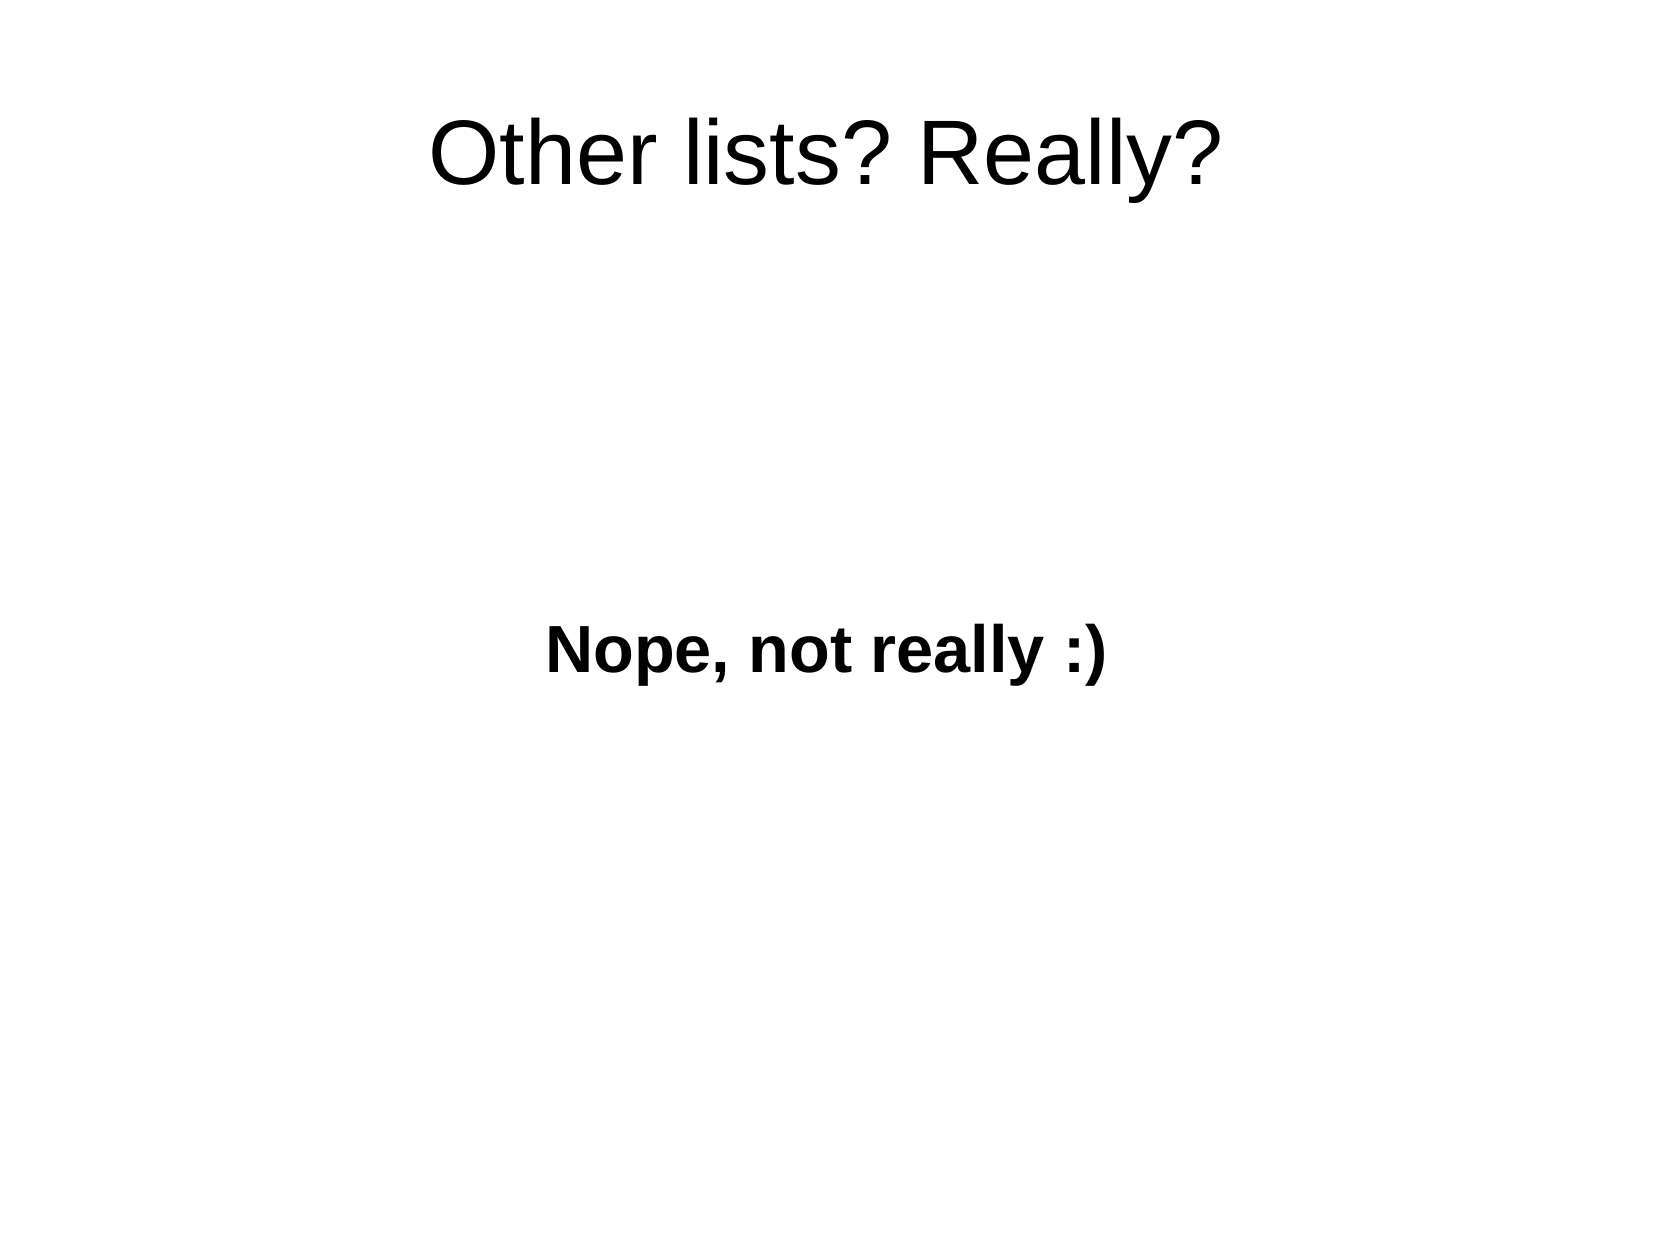

# Other lists? Really?
Nope, not really :)